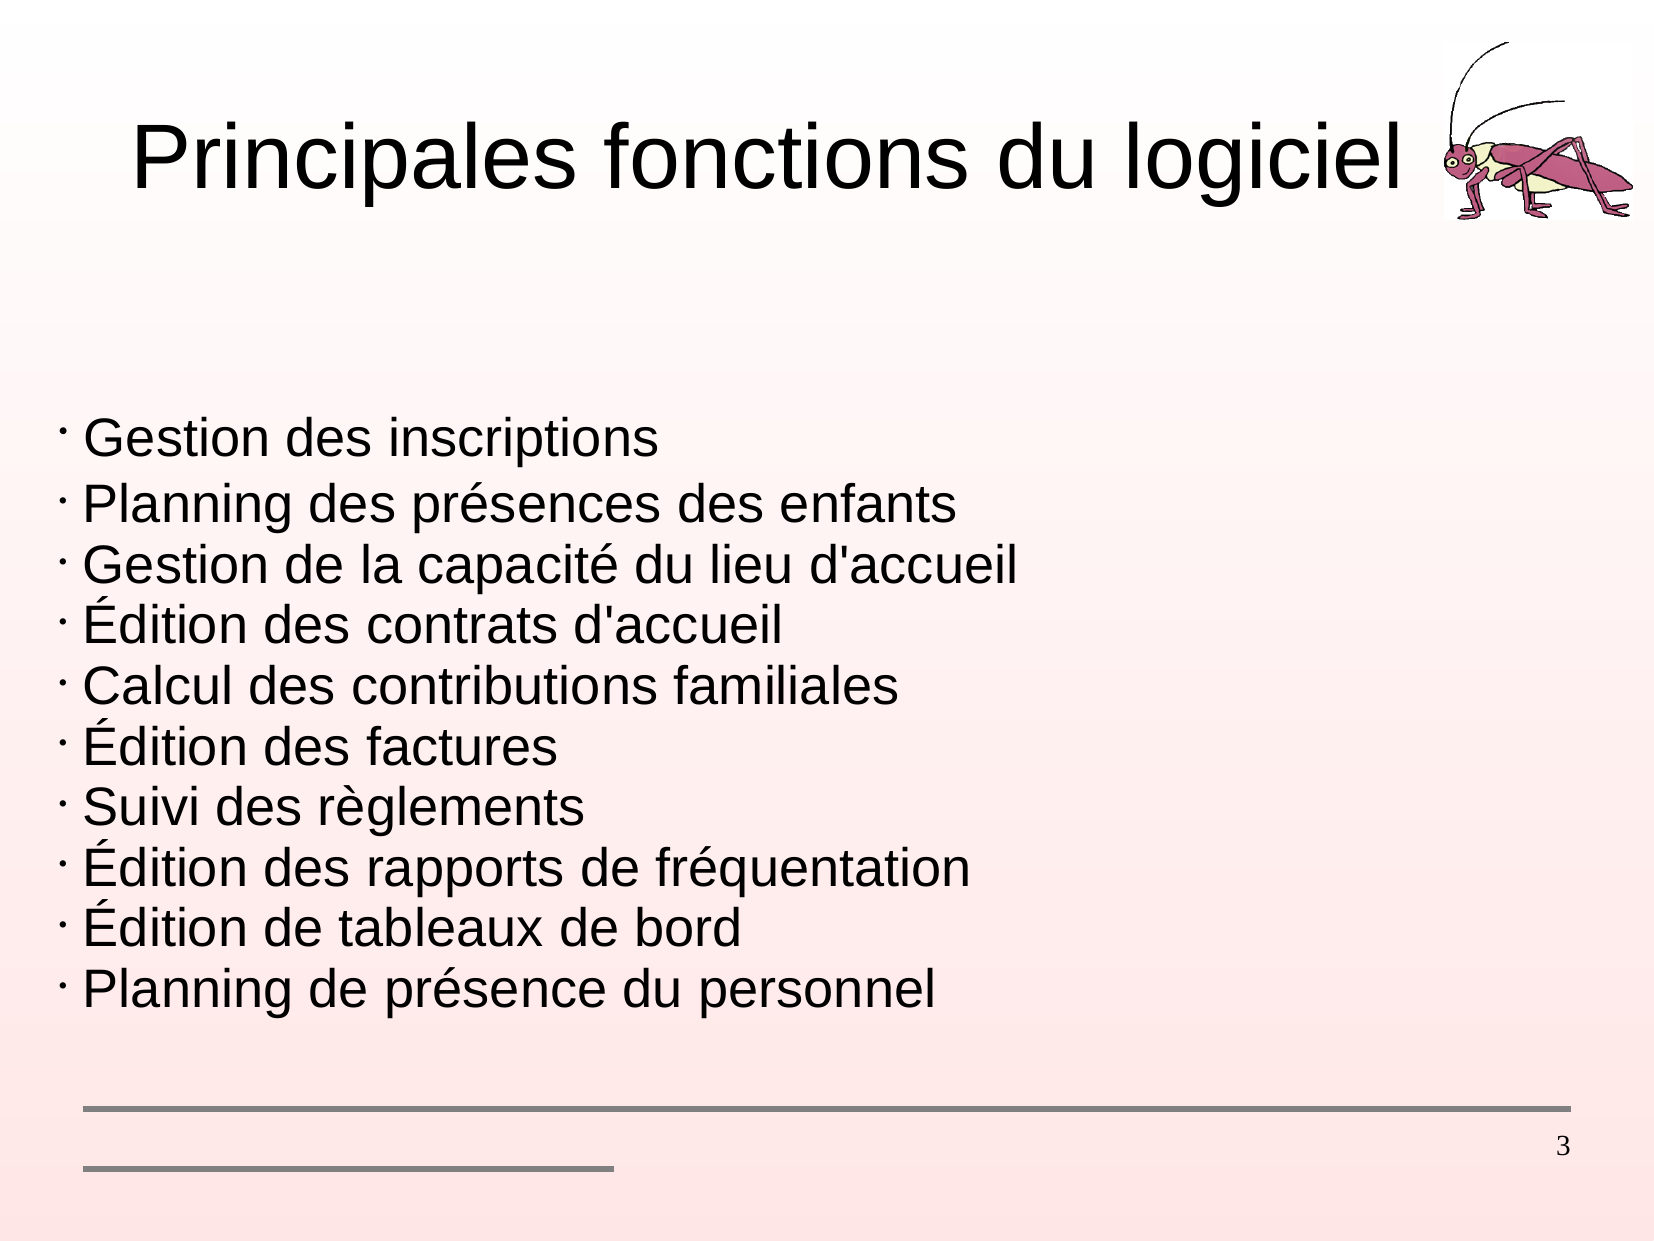

# Principales fonctions du logiciel
 Gestion des inscriptions
 Planning des présences des enfants
 Gestion de la capacité du lieu d'accueil
 Édition des contrats d'accueil
 Calcul des contributions familiales
 Édition des factures
 Suivi des règlements
 Édition des rapports de fréquentation
 Édition de tableaux de bord
 Planning de présence du personnel
3